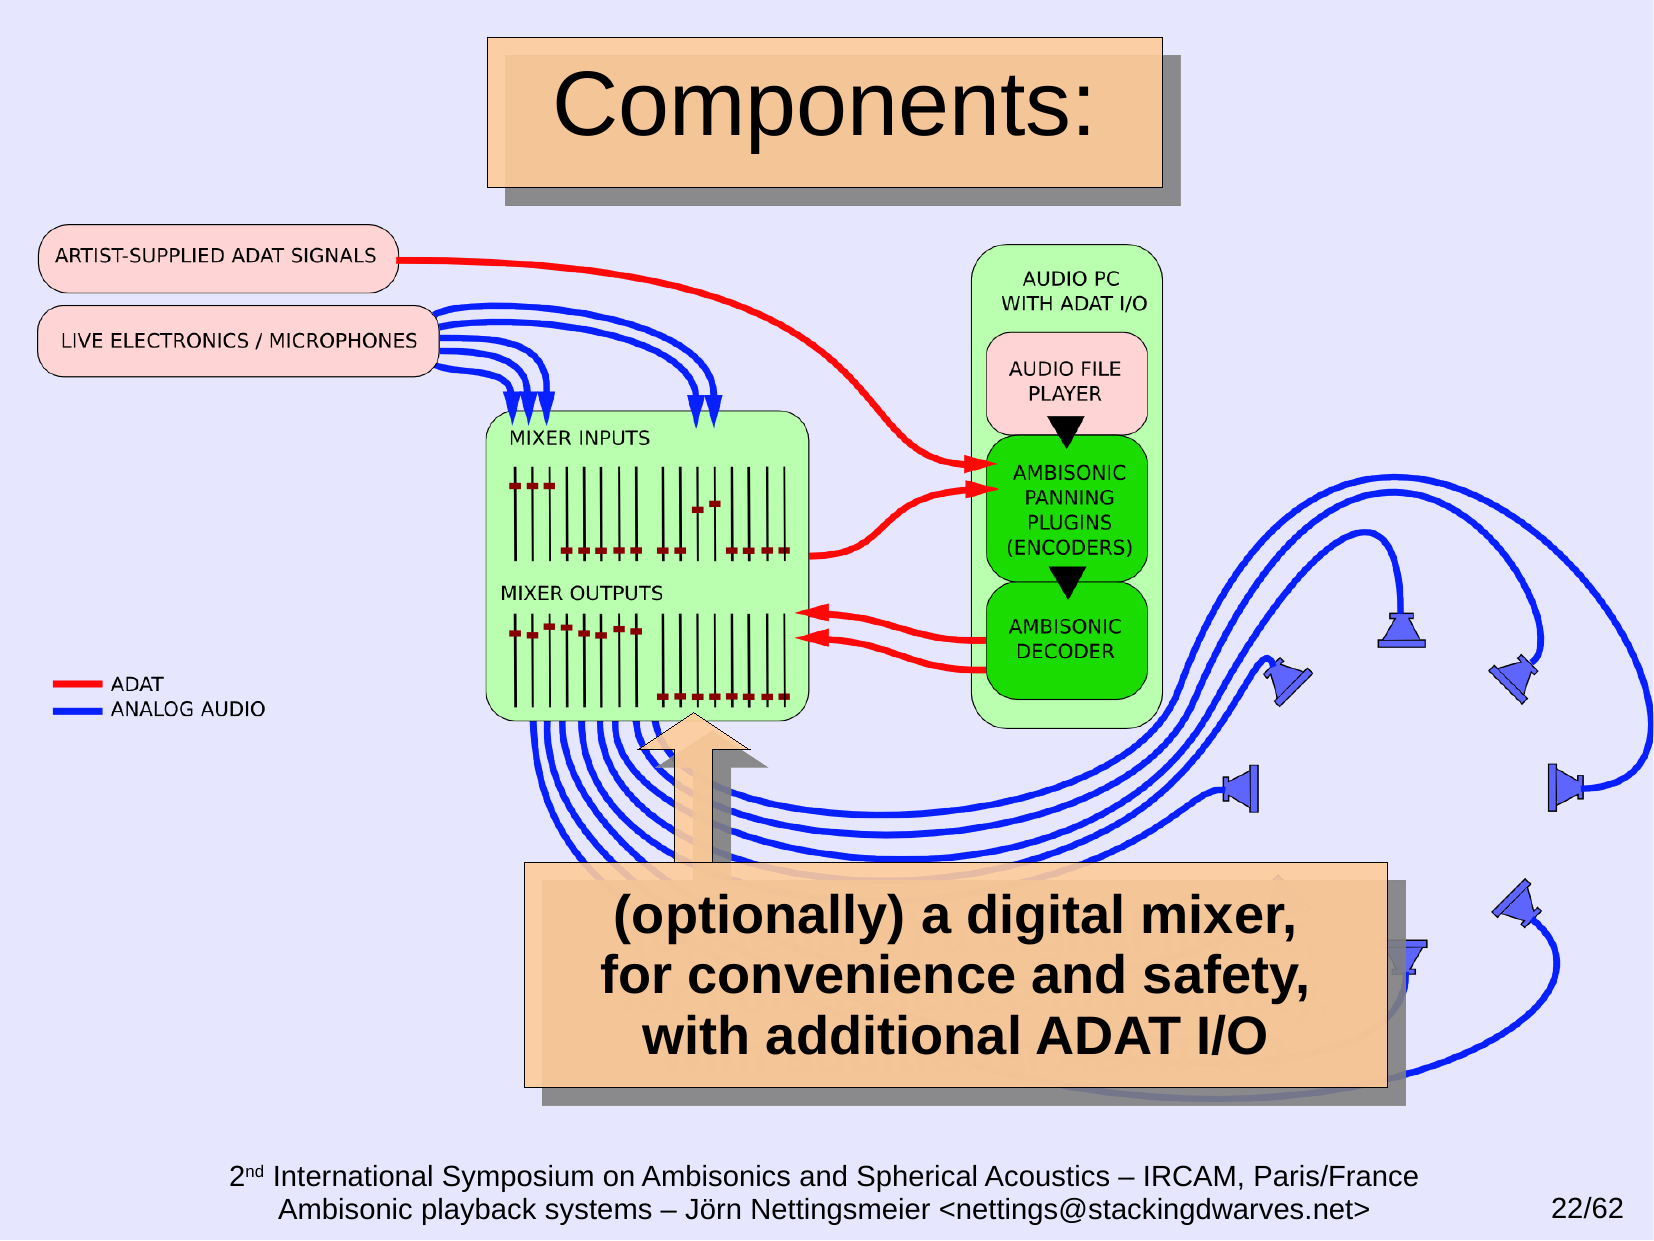

Components:
#
(optionally) a digital mixer,
for convenience and safety,
with additional ADAT I/O